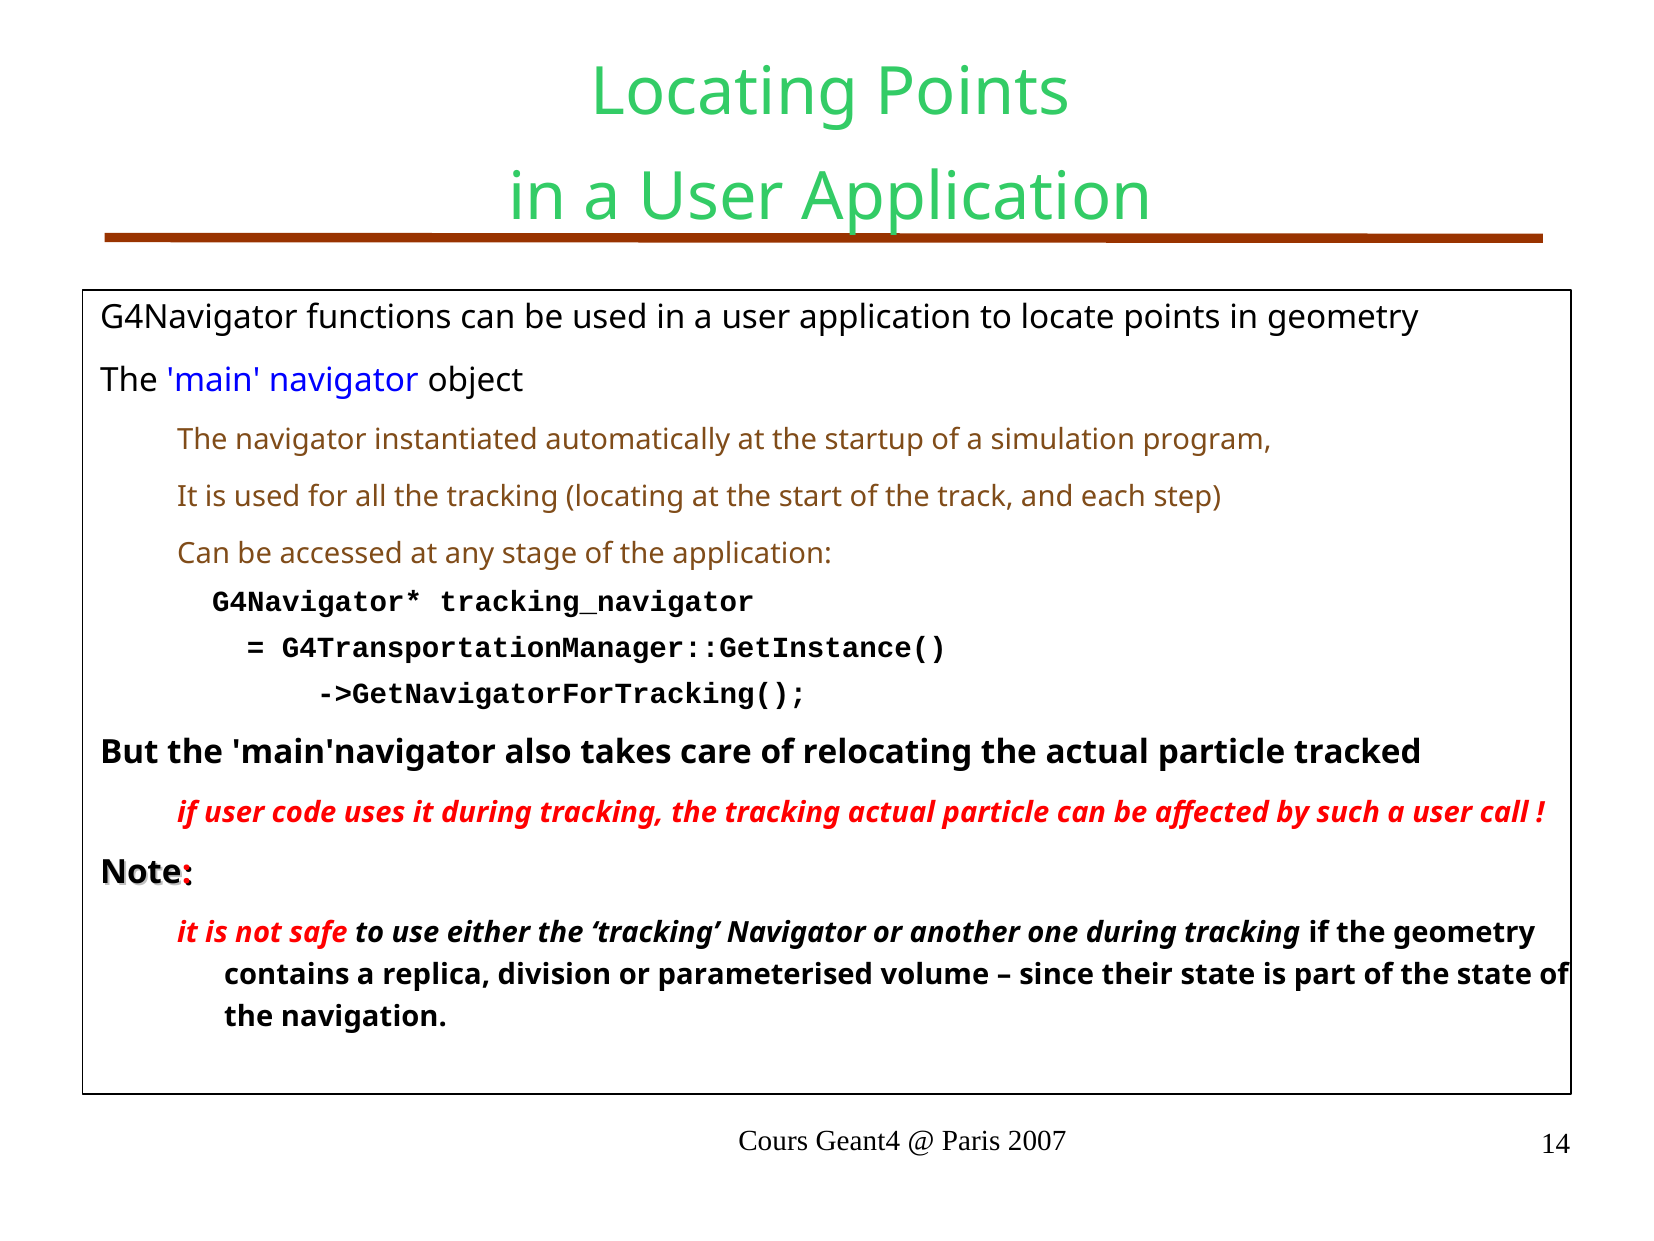

# Locating Points in a User Application
G4Navigator functions can be used in a user application to locate points in geometry
The 'main' navigator object
The navigator instantiated automatically at the startup of a simulation program,
It is used for all the tracking (locating at the start of the track, and each step)
Can be accessed at any stage of the application:
 G4Navigator* tracking_navigator
 = G4TransportationManager::GetInstance()
 ->GetNavigatorForTracking();
But the 'main'navigator also takes care of relocating the actual particle tracked
if user code uses it during tracking, the tracking actual particle can be affected by such a user call !
Note:
it is not safe to use either the ‘tracking’ Navigator or another one during tracking if the geometry contains a replica, division or parameterised volume – since their state is part of the state of the navigation.
Cours Geant4 @ Paris 2007
14